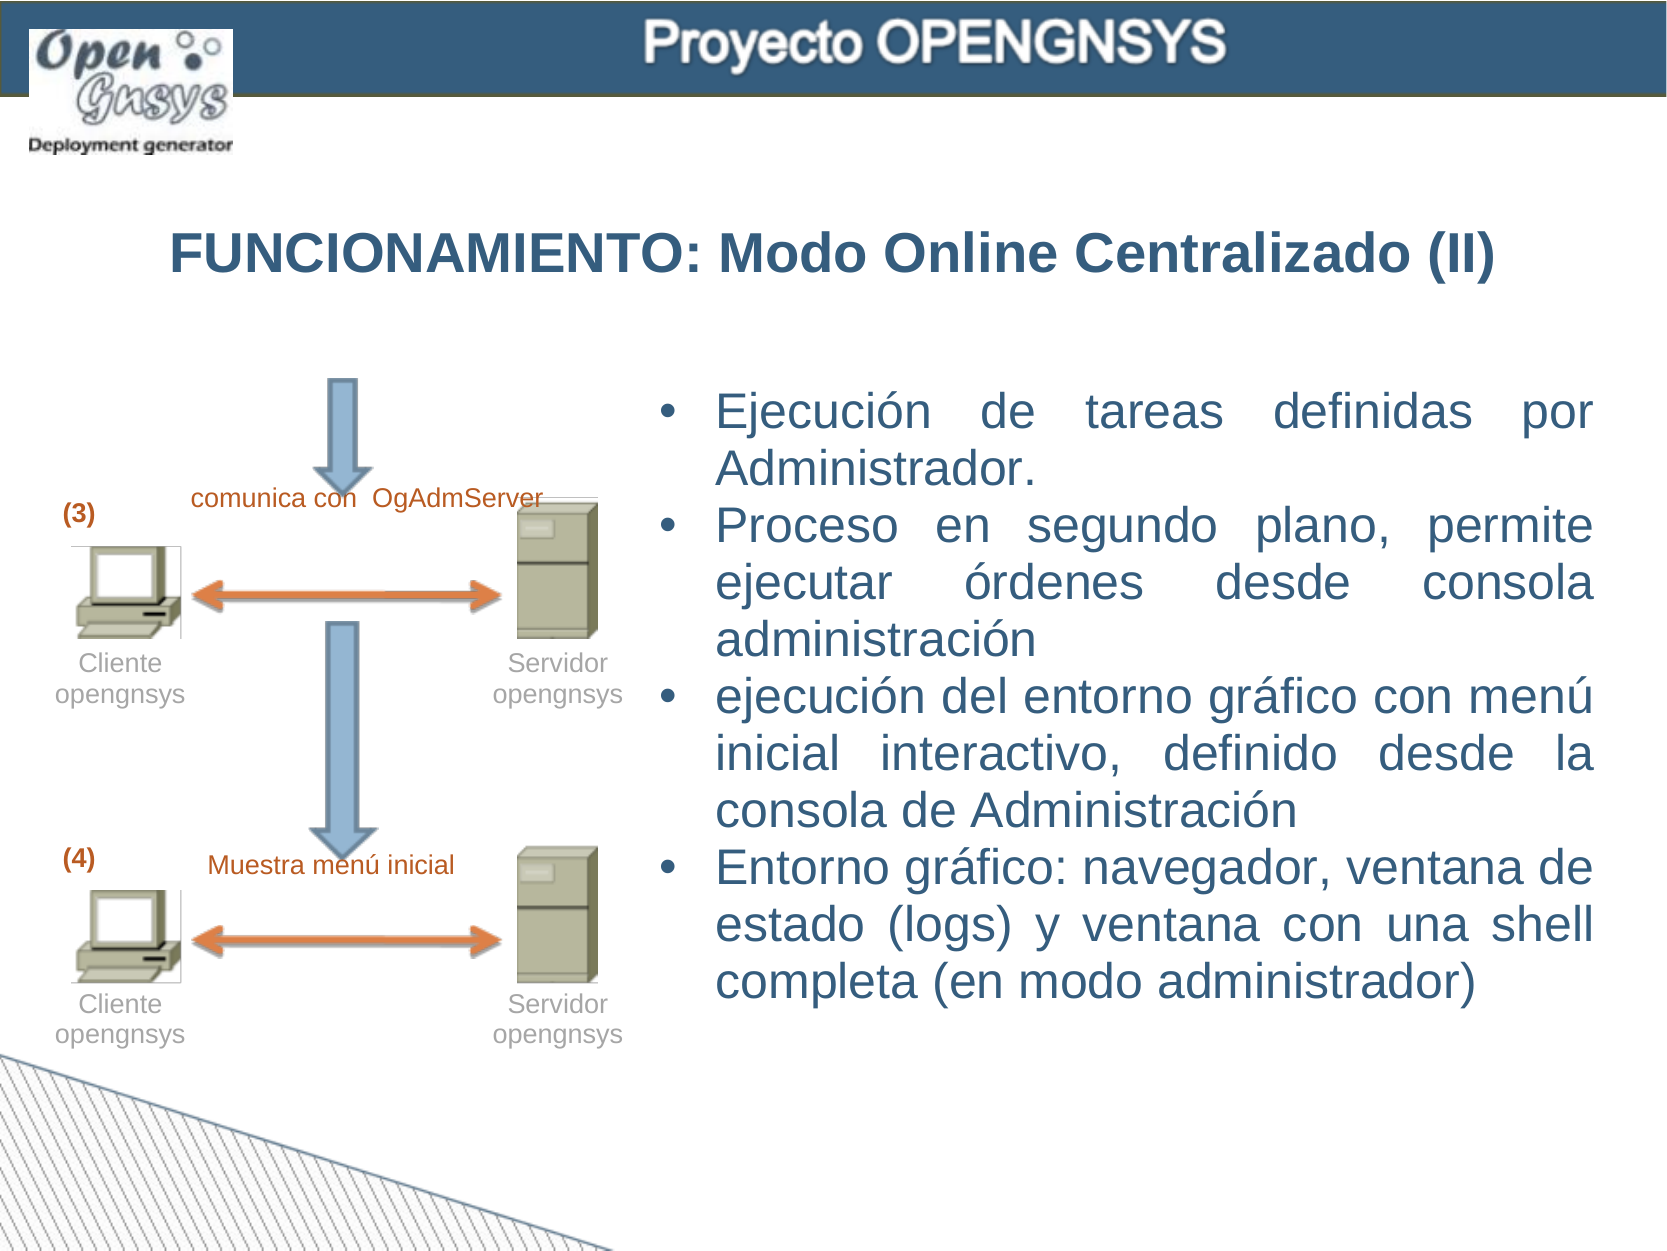

FUNCIONAMIENTO: Modo Online Centralizado (II)
Ejecución de tareas definidas por Administrador.
Proceso en segundo plano, permite ejecutar órdenes desde consola administración
ejecución del entorno gráfico con menú inicial interactivo, definido desde la consola de Administración
Entorno gráfico: navegador, ventana de estado (logs) y ventana con una shell completa (en modo administrador)
comunica con  OgAdmServer
(3)
Cliente
opengnsys
Servidor
opengnsys
(4)
Muestra menú inicial
Cliente
opengnsys
Servidor
opengnsys